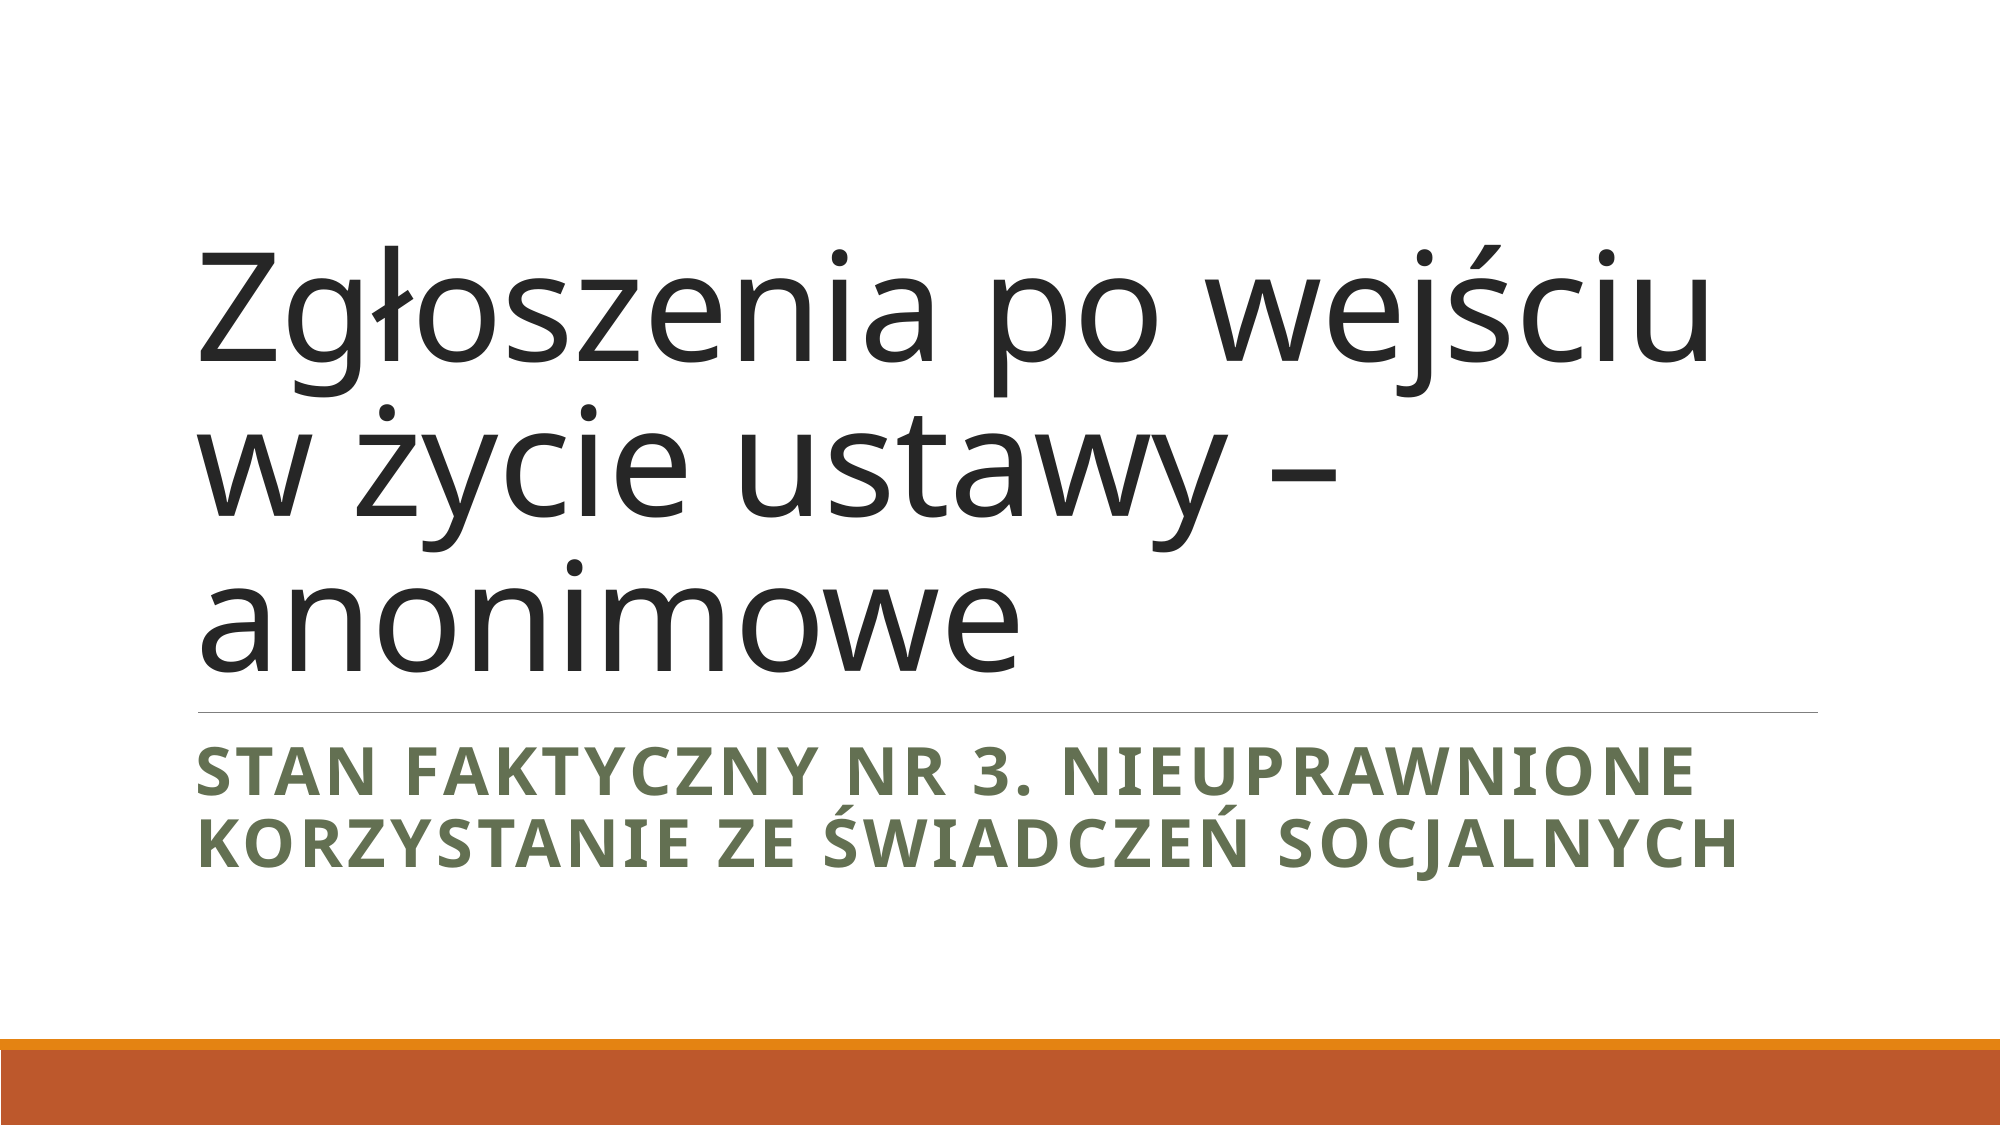

# Zgłoszenia po wejściu w życie ustawy – anonimowe
Stan faktyczny nr 3. Nieuprawnione korzystanie ze świadczeń socjalnych